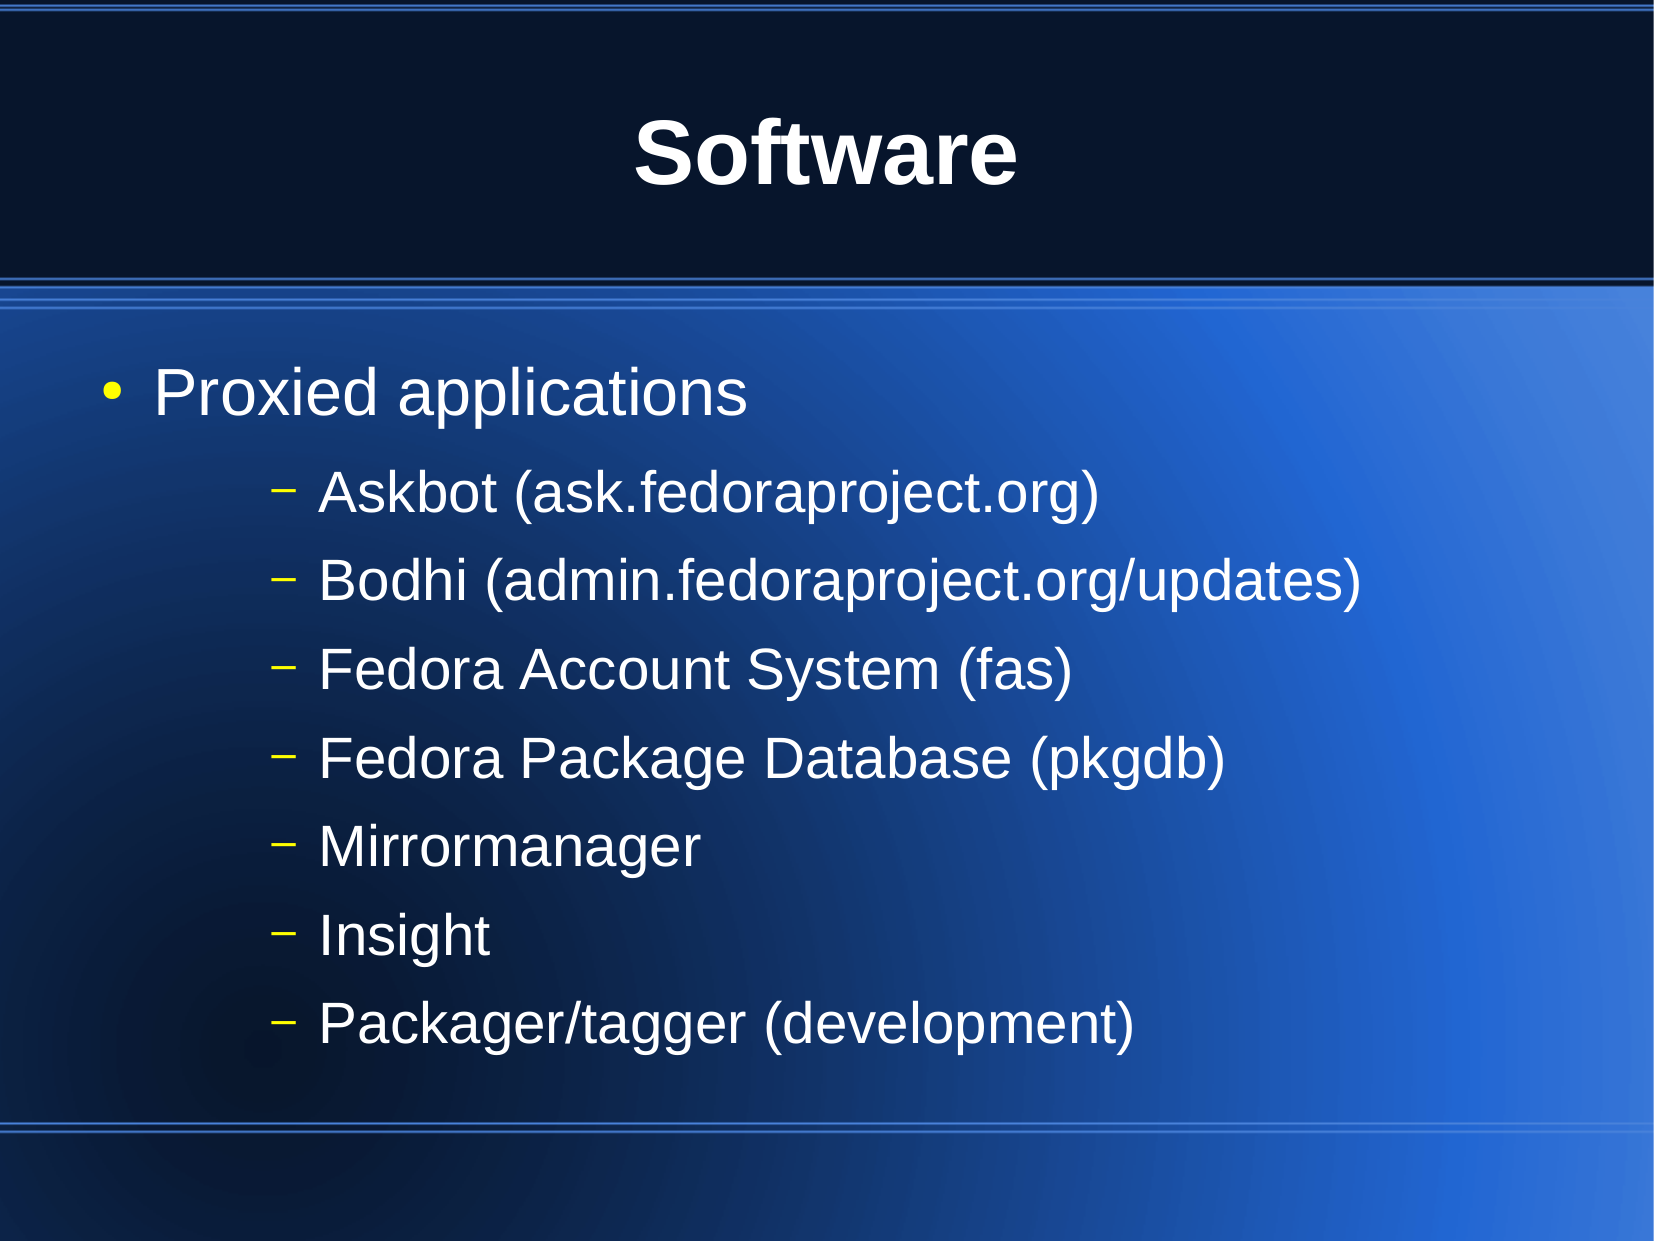

# Software
Proxied applications
Askbot (ask.fedoraproject.org)
Bodhi (admin.fedoraproject.org/updates)
Fedora Account System (fas)
Fedora Package Database (pkgdb)
Mirrormanager
Insight
Packager/tagger (development)